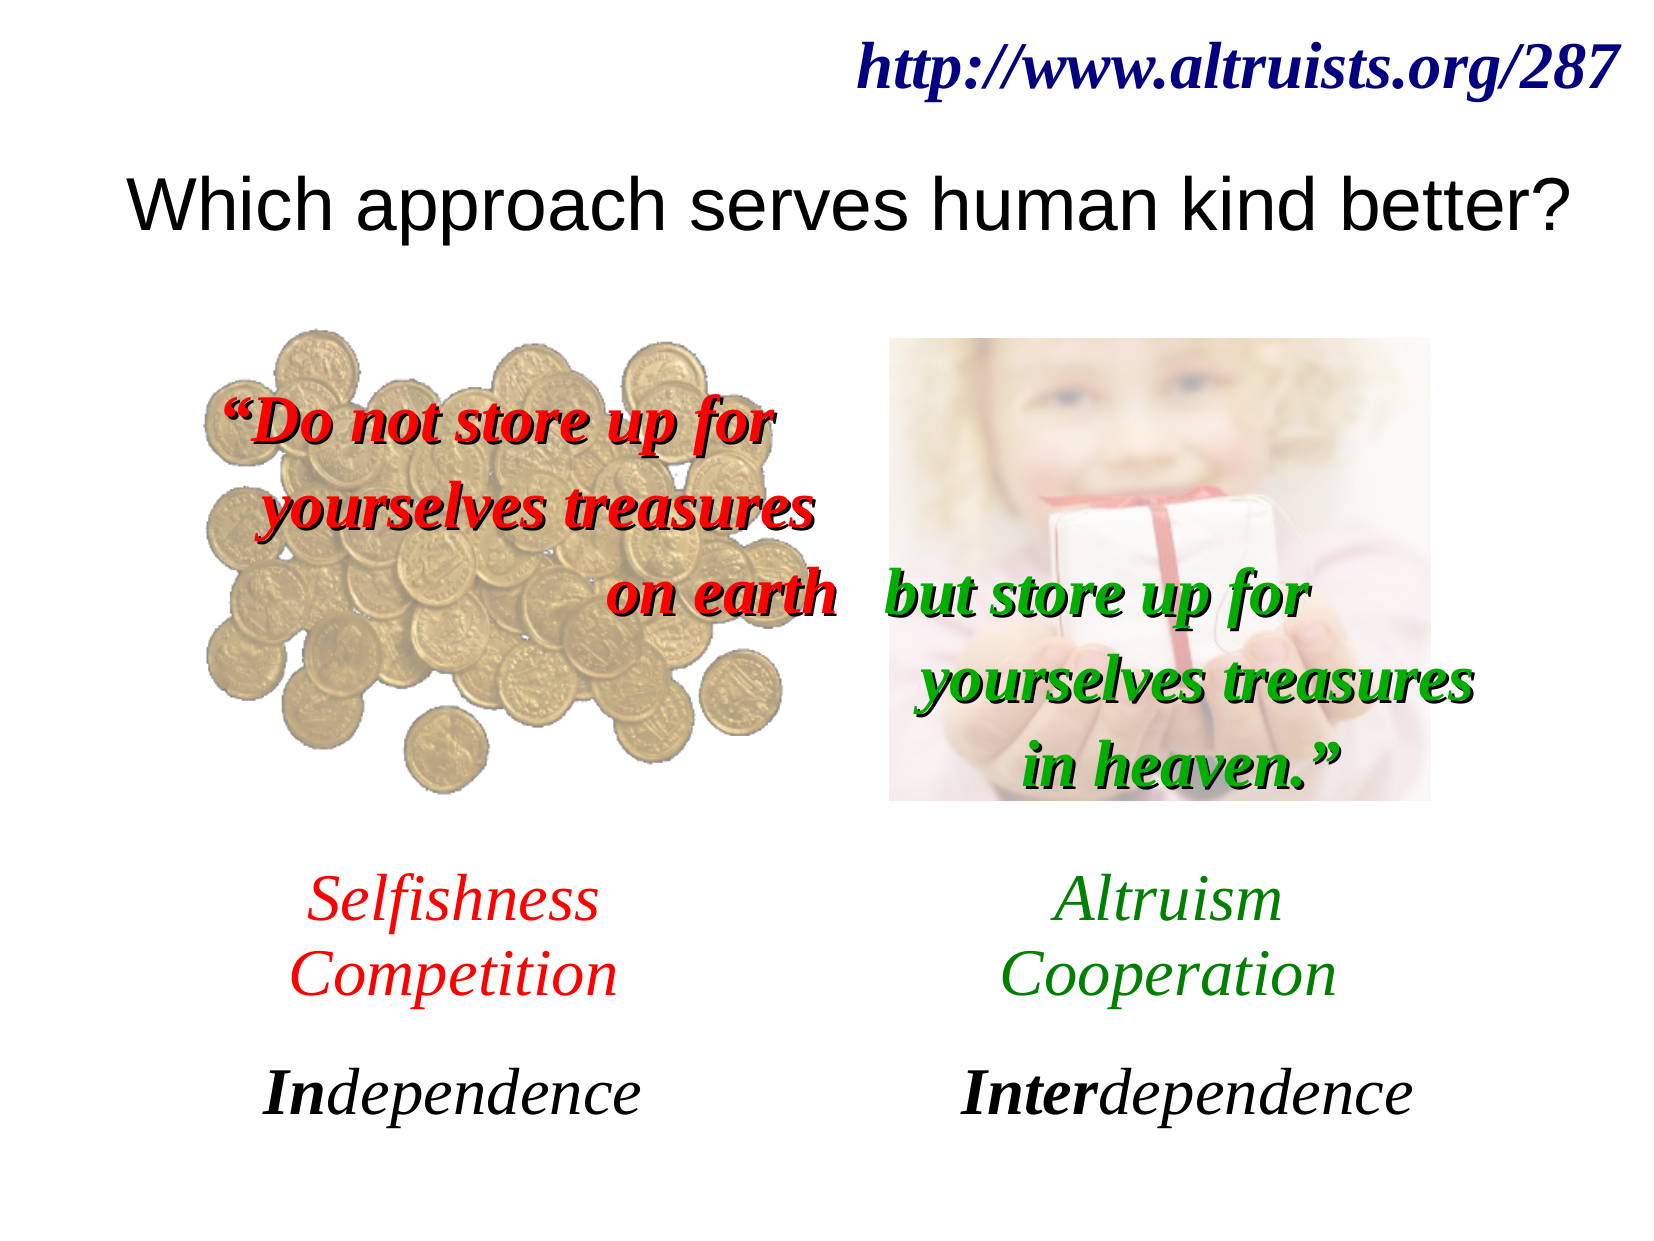

http://www.altruists.org/287
Which approach serves human kind better?
“Do not store up for yourselves treasures on earth
but store up for yourselves treasures in heaven.”
Selfishness Competition
Altruism Cooperation
Independence Interdependence